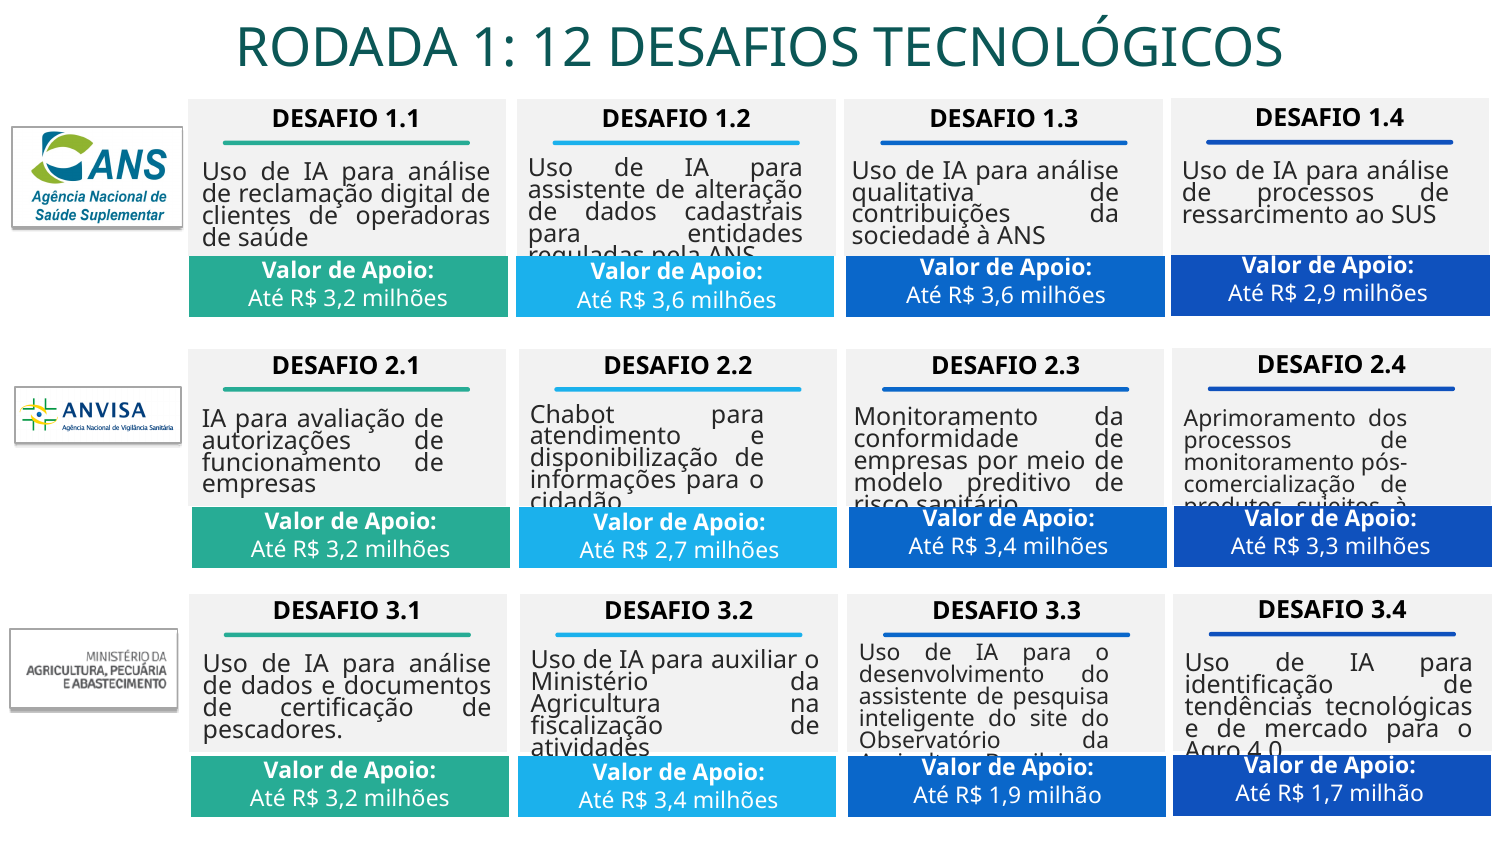

RODADA 1: 12 DESAFIOS TECNOLÓGICOS
ANS
DESAFIO 1.4
DESAFIO 1.1
DESAFIO 1.2
DESAFIO 1.3
Uso de IA para assistente de alteração de dados cadastrais para entidades reguladas pela ANS
Uso de IA para análise qualitativa de contribuições da sociedade à ANS
Uso de IA para análise de processos de ressarcimento ao SUS
Uso de IA para análise de reclamação digital de clientes de operadoras de saúde
Valor de Apoio:
Até R$ 2,9 milhões
Valor de Apoio:
Até R$ 3,6 milhões
Valor de Apoio:
Até R$ 3,2 milhões
Valor de Apoio:
Até R$ 3,6 milhões
DESAFIO 2.4
DESAFIO 2.1
DESAFIO 2.2
DESAFIO 2.3
Chabot para atendimento e disponibilização de informações para o cidadão.
Monitoramento da conformidade de empresas por meio de modelo preditivo de risco sanitário.
Aprimoramento dos processos de monitoramento pós-comercialização de produtos sujeitos à vigilância sanitária.
IA para avaliação de autorizações de funcionamento de empresas
Valor de Apoio:
Até R$ 3,4 milhões
Valor de Apoio:
Até R$ 3,3 milhões
Valor de Apoio:
Até R$ 3,2 milhões
Valor de Apoio:
Até R$ 2,7 milhões
DESAFIO 3.4
DESAFIO 3.1
DESAFIO 3.2
DESAFIO 3.3
Uso de IA para o desenvolvimento do assistente de pesquisa inteligente do site do Observatório da Agricultura Brasileira.
Uso de IA para auxiliar o Ministério da Agricultura na fiscalização de atividades aeroagrícolas.
Uso de IA para identificação de tendências tecnológicas e de mercado para o Agro 4.0
Uso de IA para análise de dados e documentos de certificação de pescadores.
Valor de Apoio:
Até R$ 1,7 milhão
Valor de Apoio:
Até R$ 1,9 milhão
Valor de Apoio:
Até R$ 3,2 milhões
Valor de Apoio:
Até R$ 3,4 milhões